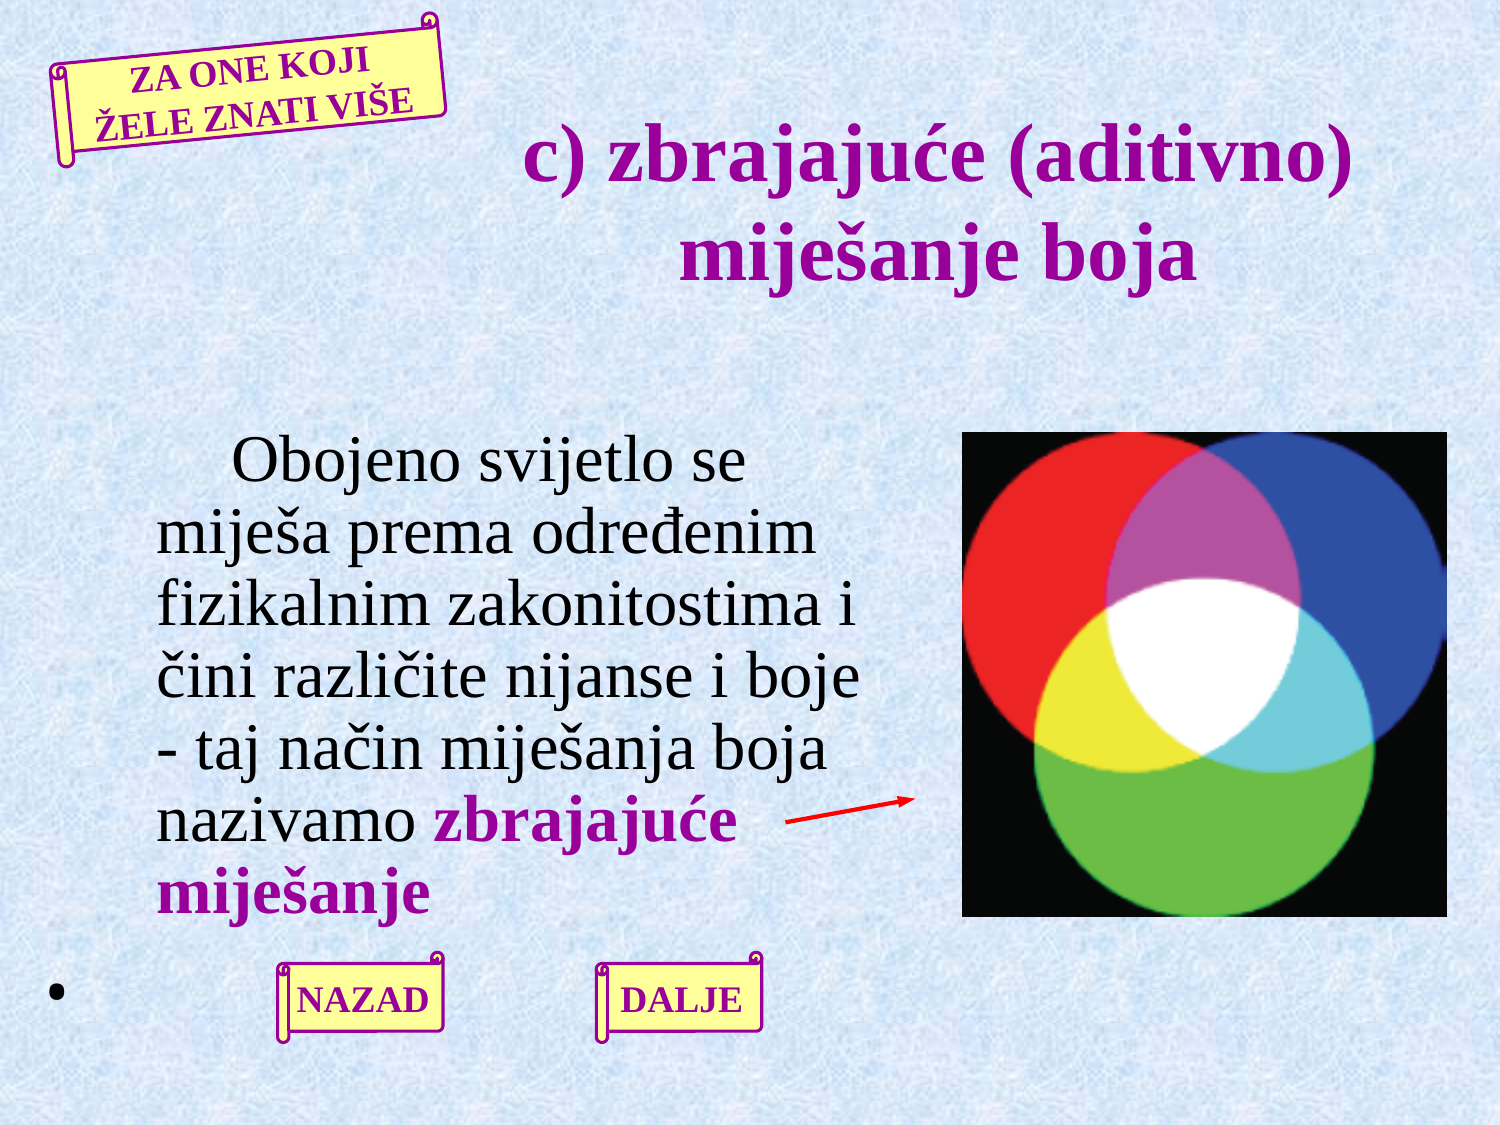

ZA ONE KOJI
ŽELE ZNATI VIŠE
# c) zbrajajuće (aditivno) miješanje boja
	Obojeno svijetlo se miješa prema određenim fizikalnim zakonitostima i čini različite nijanse i boje - taj način miješanja boja nazivamo zbrajajuće miješanje
NAZAD
DALJE